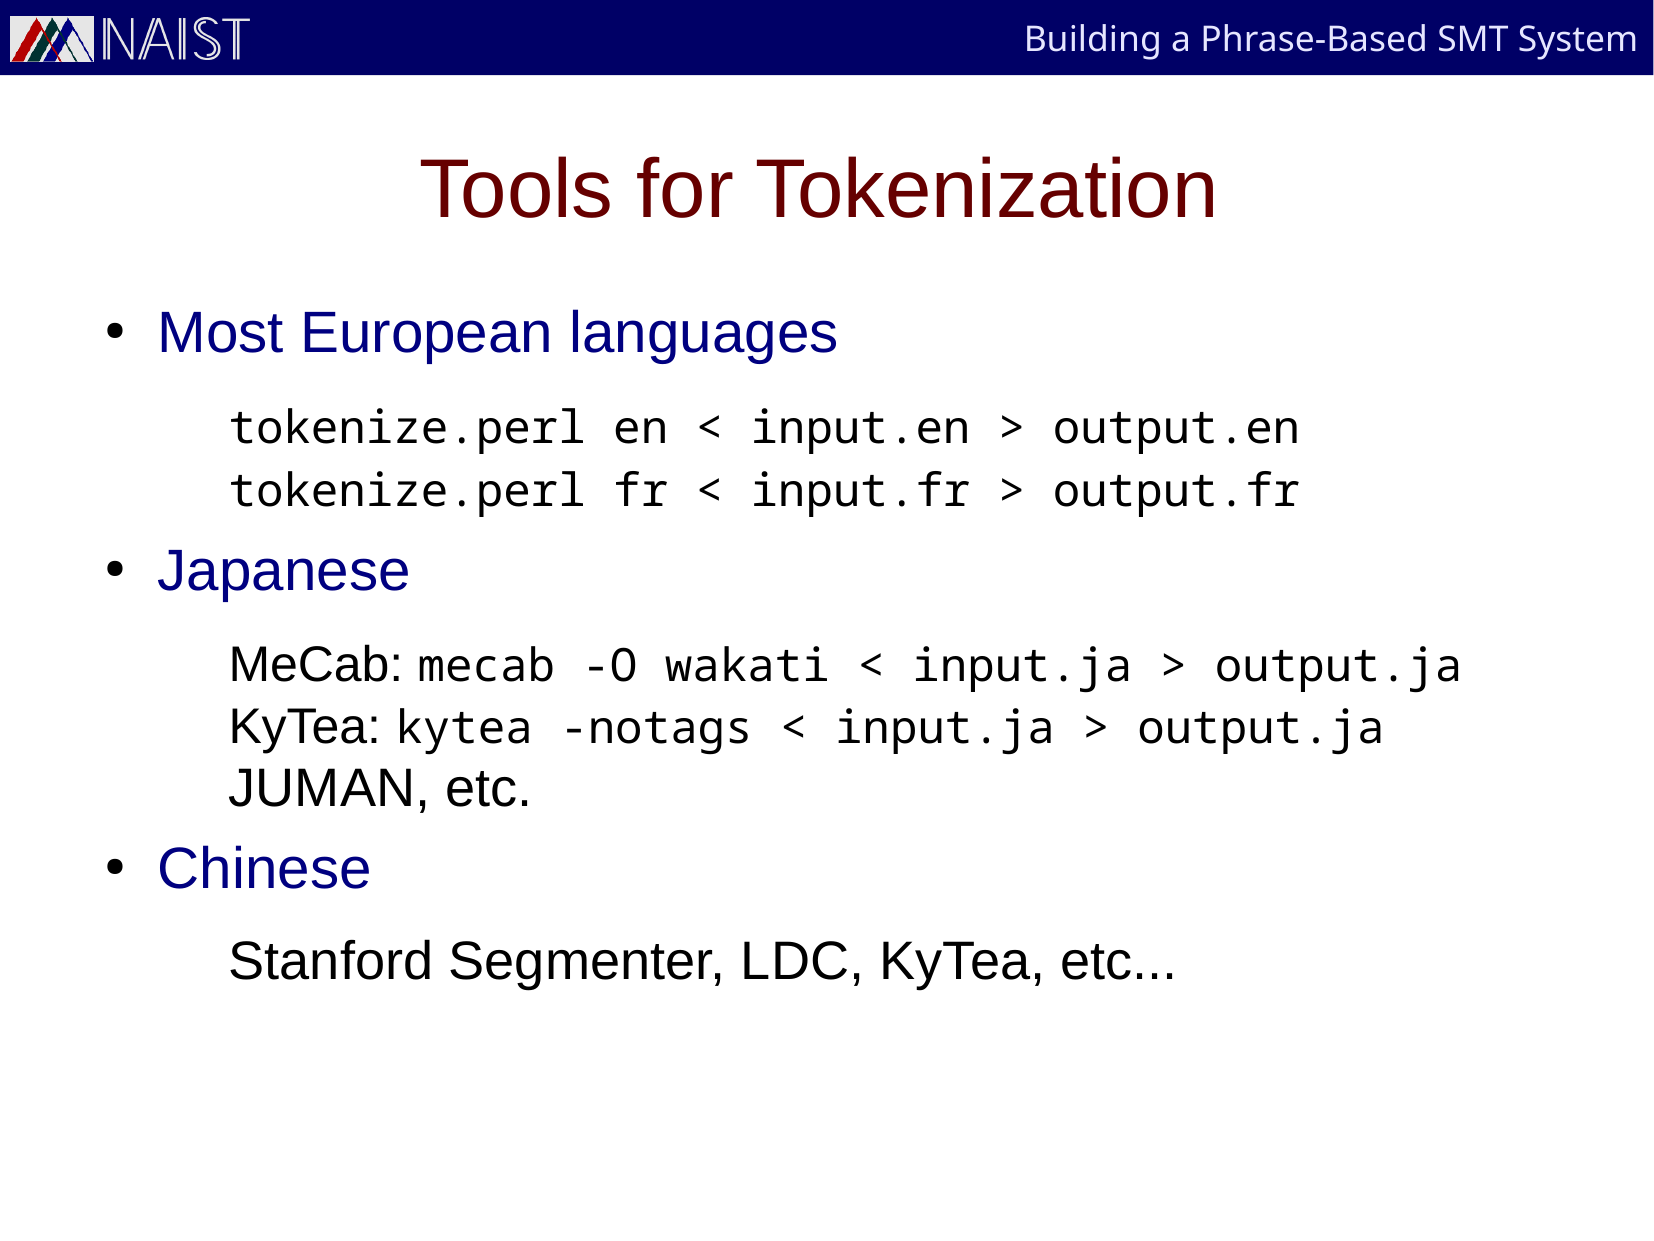

# Tools for Tokenization
Most European languages
tokenize.perl en < input.en > output.en
tokenize.perl fr < input.fr > output.fr
Japanese
MeCab: mecab -O wakati < input.ja > output.ja
KyTea: kytea -notags < input.ja > output.ja
JUMAN, etc.
Chinese
Stanford Segmenter, LDC, KyTea, etc...